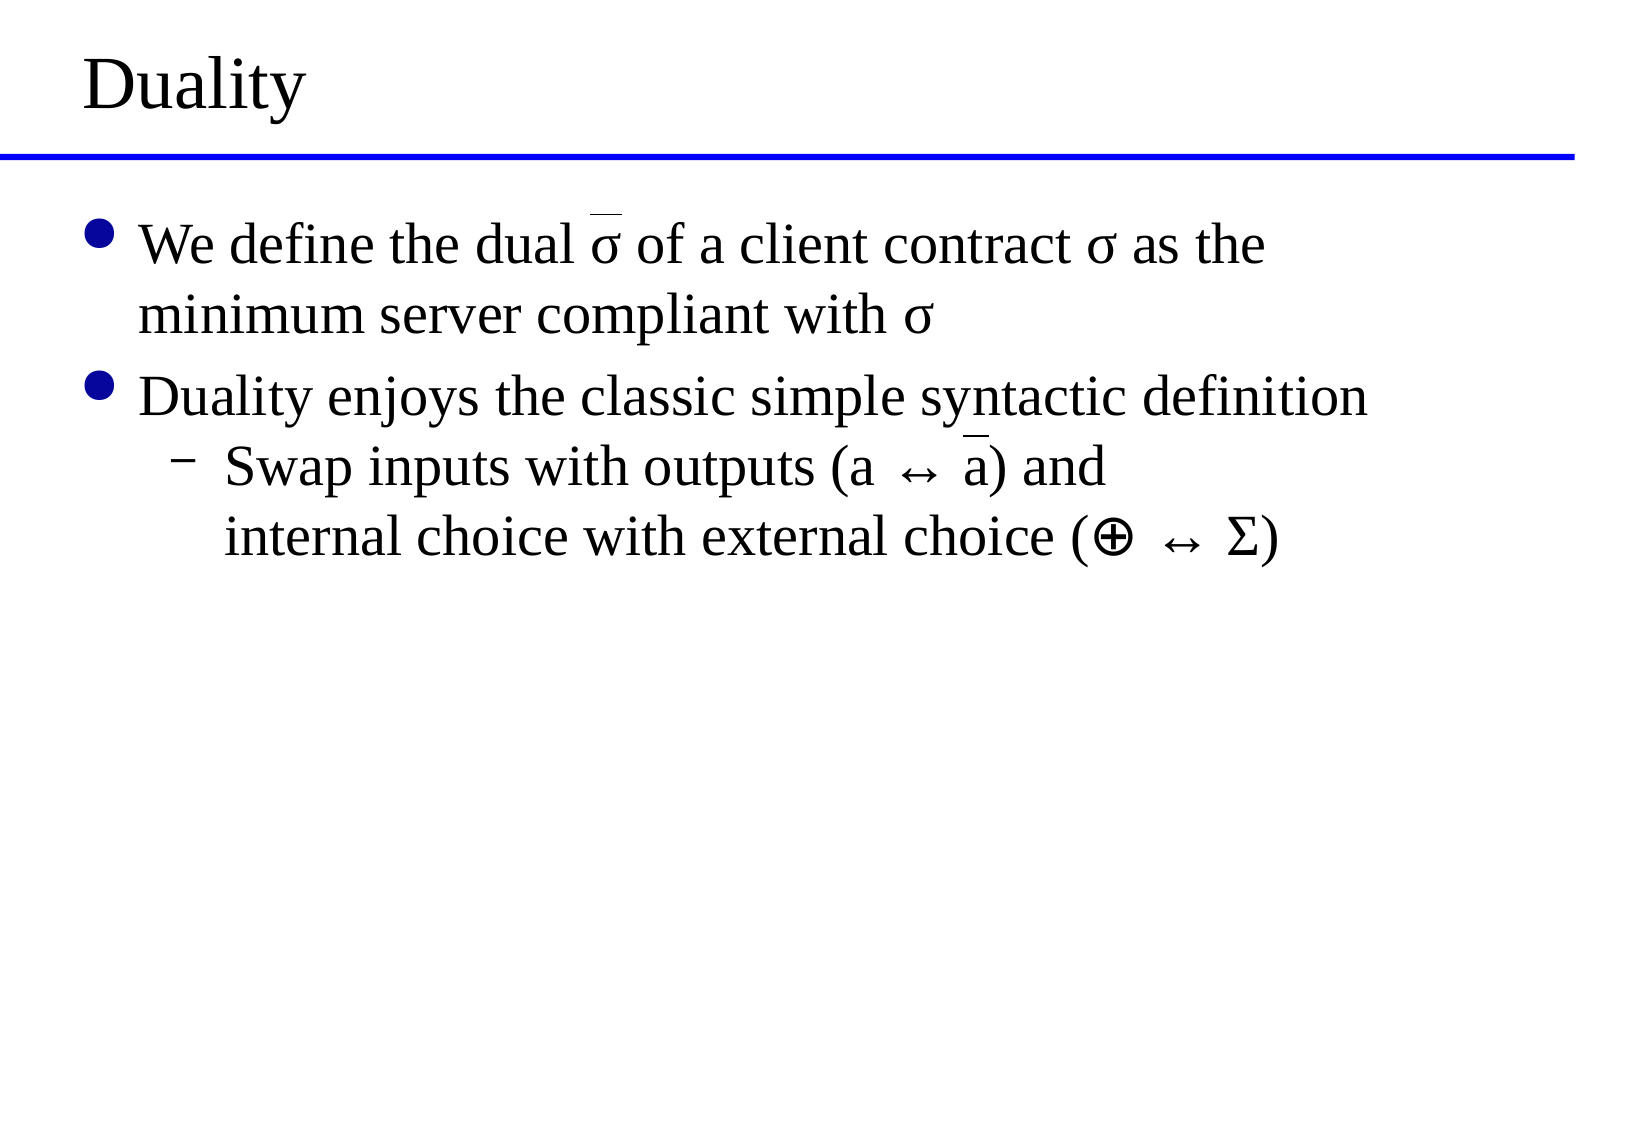

# Duality
We define the dual σ of a client contract σ as the minimum server compliant with σ
Duality enjoys the classic simple syntactic definition
Swap inputs with outputs (a ↔ a) and internal choice with external choice (⊕ ↔ Σ)